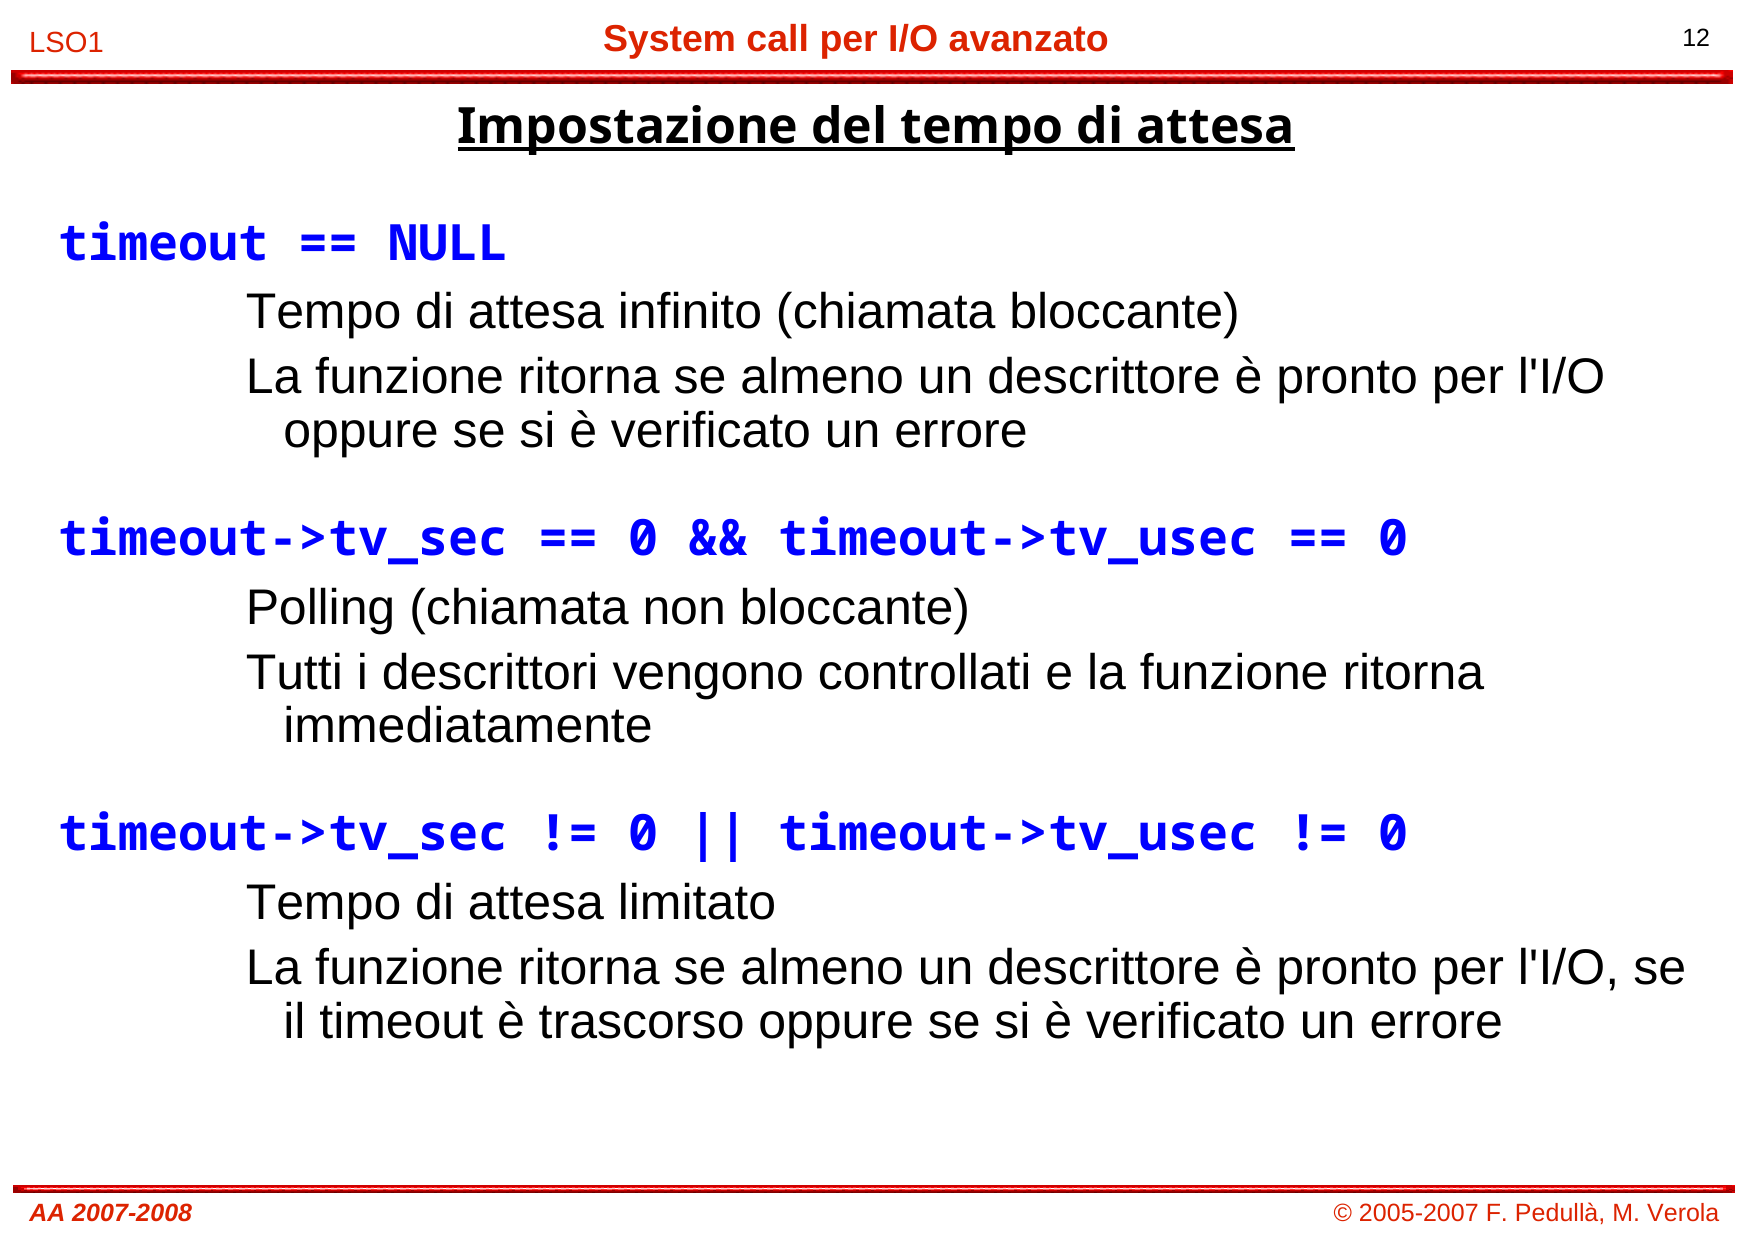

# Impostazione del tempo di attesa
timeout == NULL
Tempo di attesa infinito (chiamata bloccante)
La funzione ritorna se almeno un descrittore è pronto per l'I/O oppure se si è verificato un errore
timeout->tv_sec == 0 && timeout->tv_usec == 0
Polling (chiamata non bloccante)
Tutti i descrittori vengono controllati e la funzione ritorna immediatamente
timeout->tv_sec != 0 || timeout->tv_usec != 0
Tempo di attesa limitato
La funzione ritorna se almeno un descrittore è pronto per l'I/O, se il timeout è trascorso oppure se si è verificato un errore